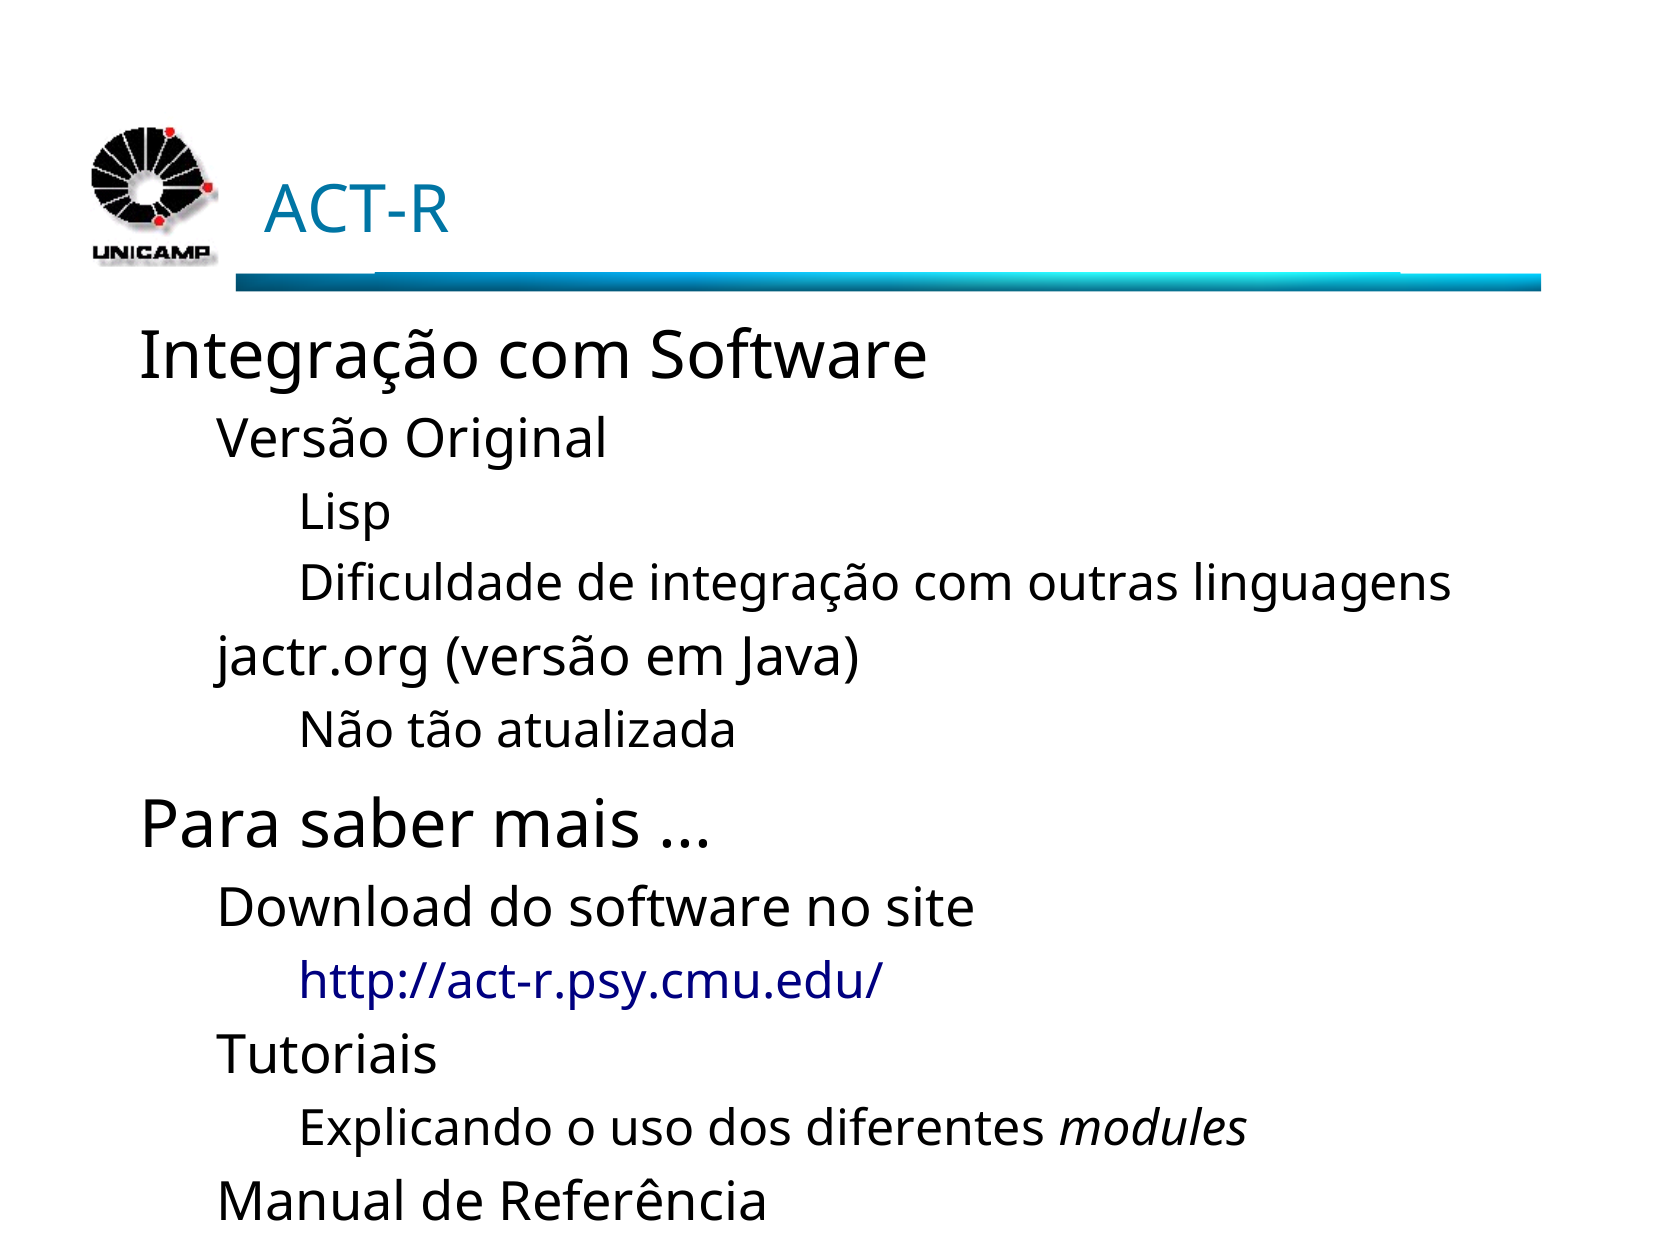

# ACT-R
Integração com Software
Versão Original
Lisp
Dificuldade de integração com outras linguagens
jactr.org (versão em Java)
Não tão atualizada
Para saber mais ...
Download do software no site
http://act-r.psy.cmu.edu/
Tutoriais
Explicando o uso dos diferentes modules
Manual de Referência